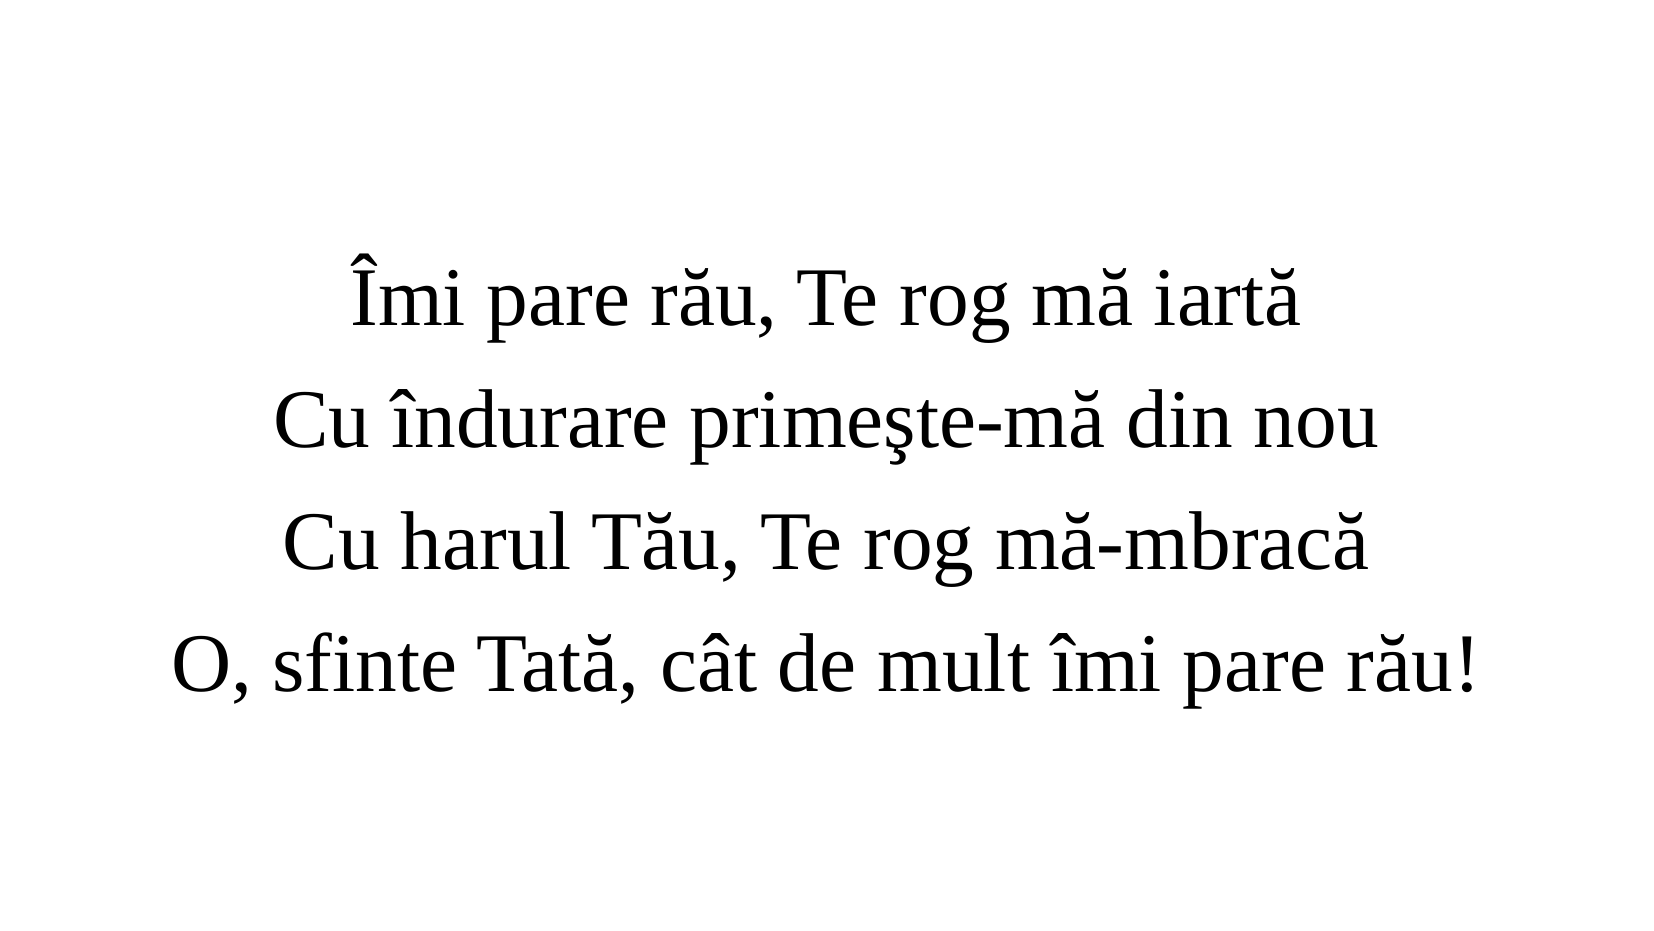

# Îmi pare rău, Te rog mă iartă
Cu îndurare primeşte-mă din nou
Cu harul Tău, Te rog mă-mbracă
O, sfinte Tată, cât de mult îmi pare rău!